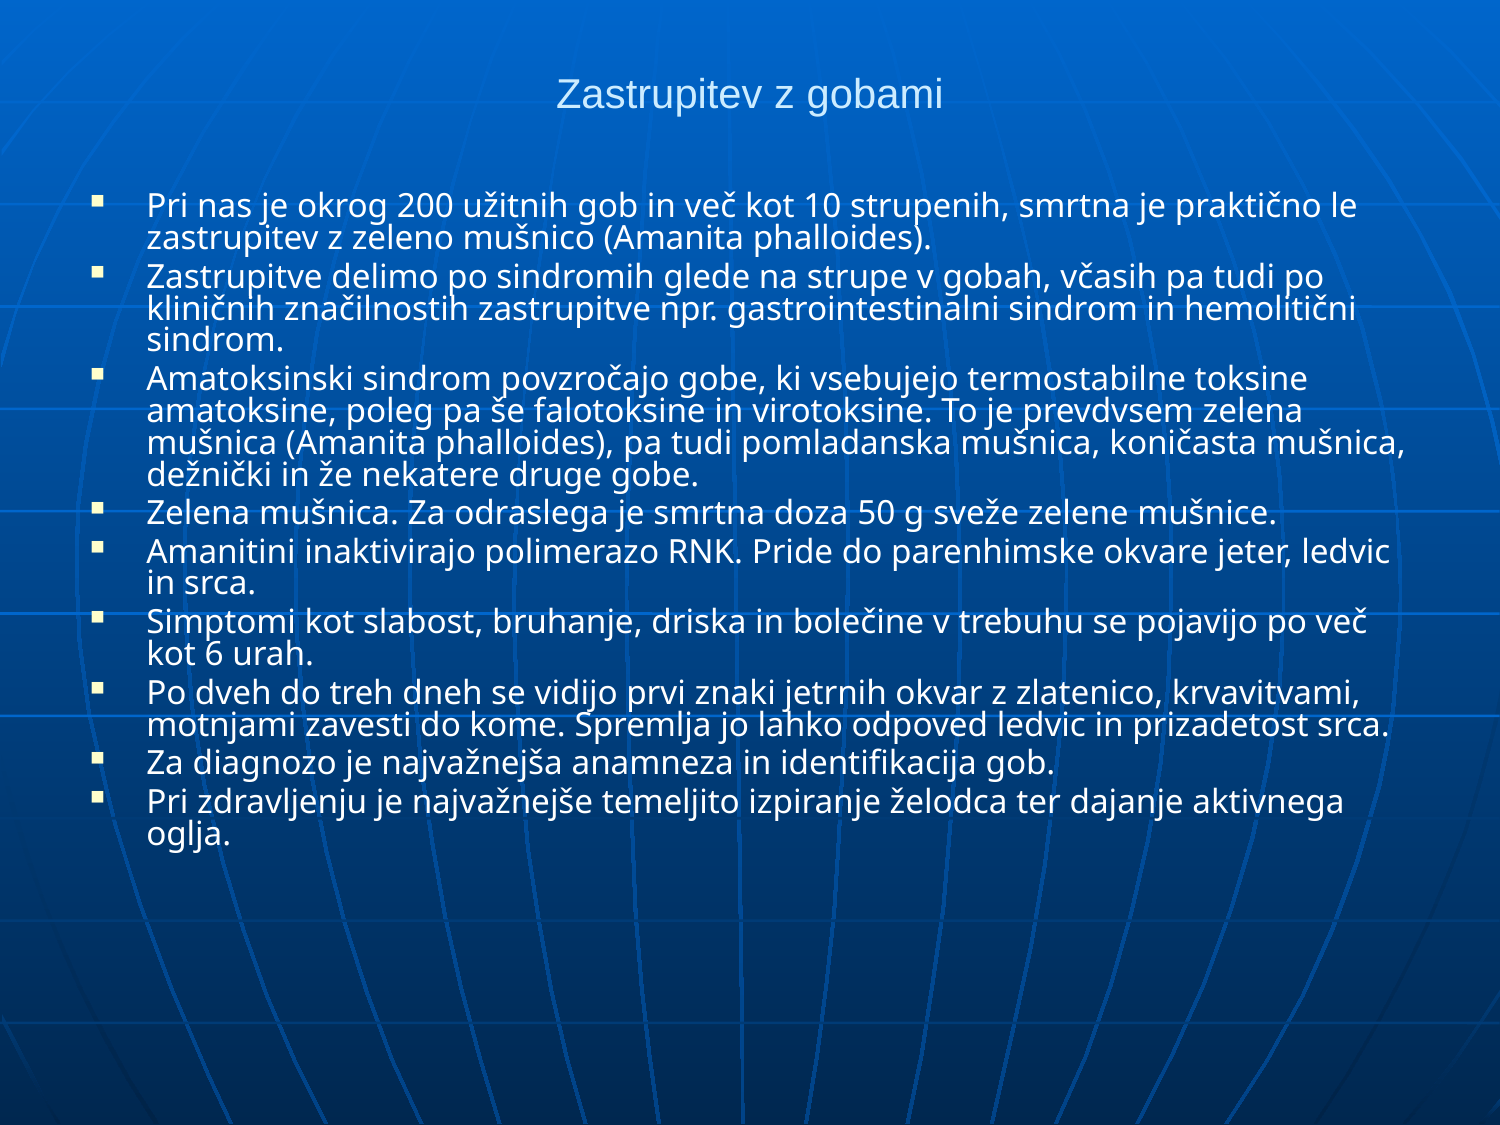

# Zastrupitev z gobami
Pri nas je okrog 200 užitnih gob in več kot 10 strupenih, smrtna je praktično le zastrupitev z zeleno mušnico (Amanita phalloides).
Zastrupitve delimo po sindromih glede na strupe v gobah, včasih pa tudi po kliničnih značilnostih zastrupitve npr. gastrointestinalni sindrom in hemolitični sindrom.
Amatoksinski sindrom povzročajo gobe, ki vsebujejo termostabilne toksine amatoksine, poleg pa še falotoksine in virotoksine. To je prevdvsem zelena mušnica (Amanita phalloides), pa tudi pomladanska mušnica, koničasta mušnica, dežnički in že nekatere druge gobe.
Zelena mušnica. Za odraslega je smrtna doza 50 g sveže zelene mušnice.
Amanitini inaktivirajo polimerazo RNK. Pride do parenhimske okvare jeter, ledvic in srca.
Simptomi kot slabost, bruhanje, driska in bolečine v trebuhu se pojavijo po več kot 6 urah.
Po dveh do treh dneh se vidijo prvi znaki jetrnih okvar z zlatenico, krvavitvami, motnjami zavesti do kome. Spremlja jo lahko odpoved ledvic in prizadetost srca.
Za diagnozo je najvažnejša anamneza in identifikacija gob.
Pri zdravljenju je najvažnejše temeljito izpiranje želodca ter dajanje aktivnega oglja.